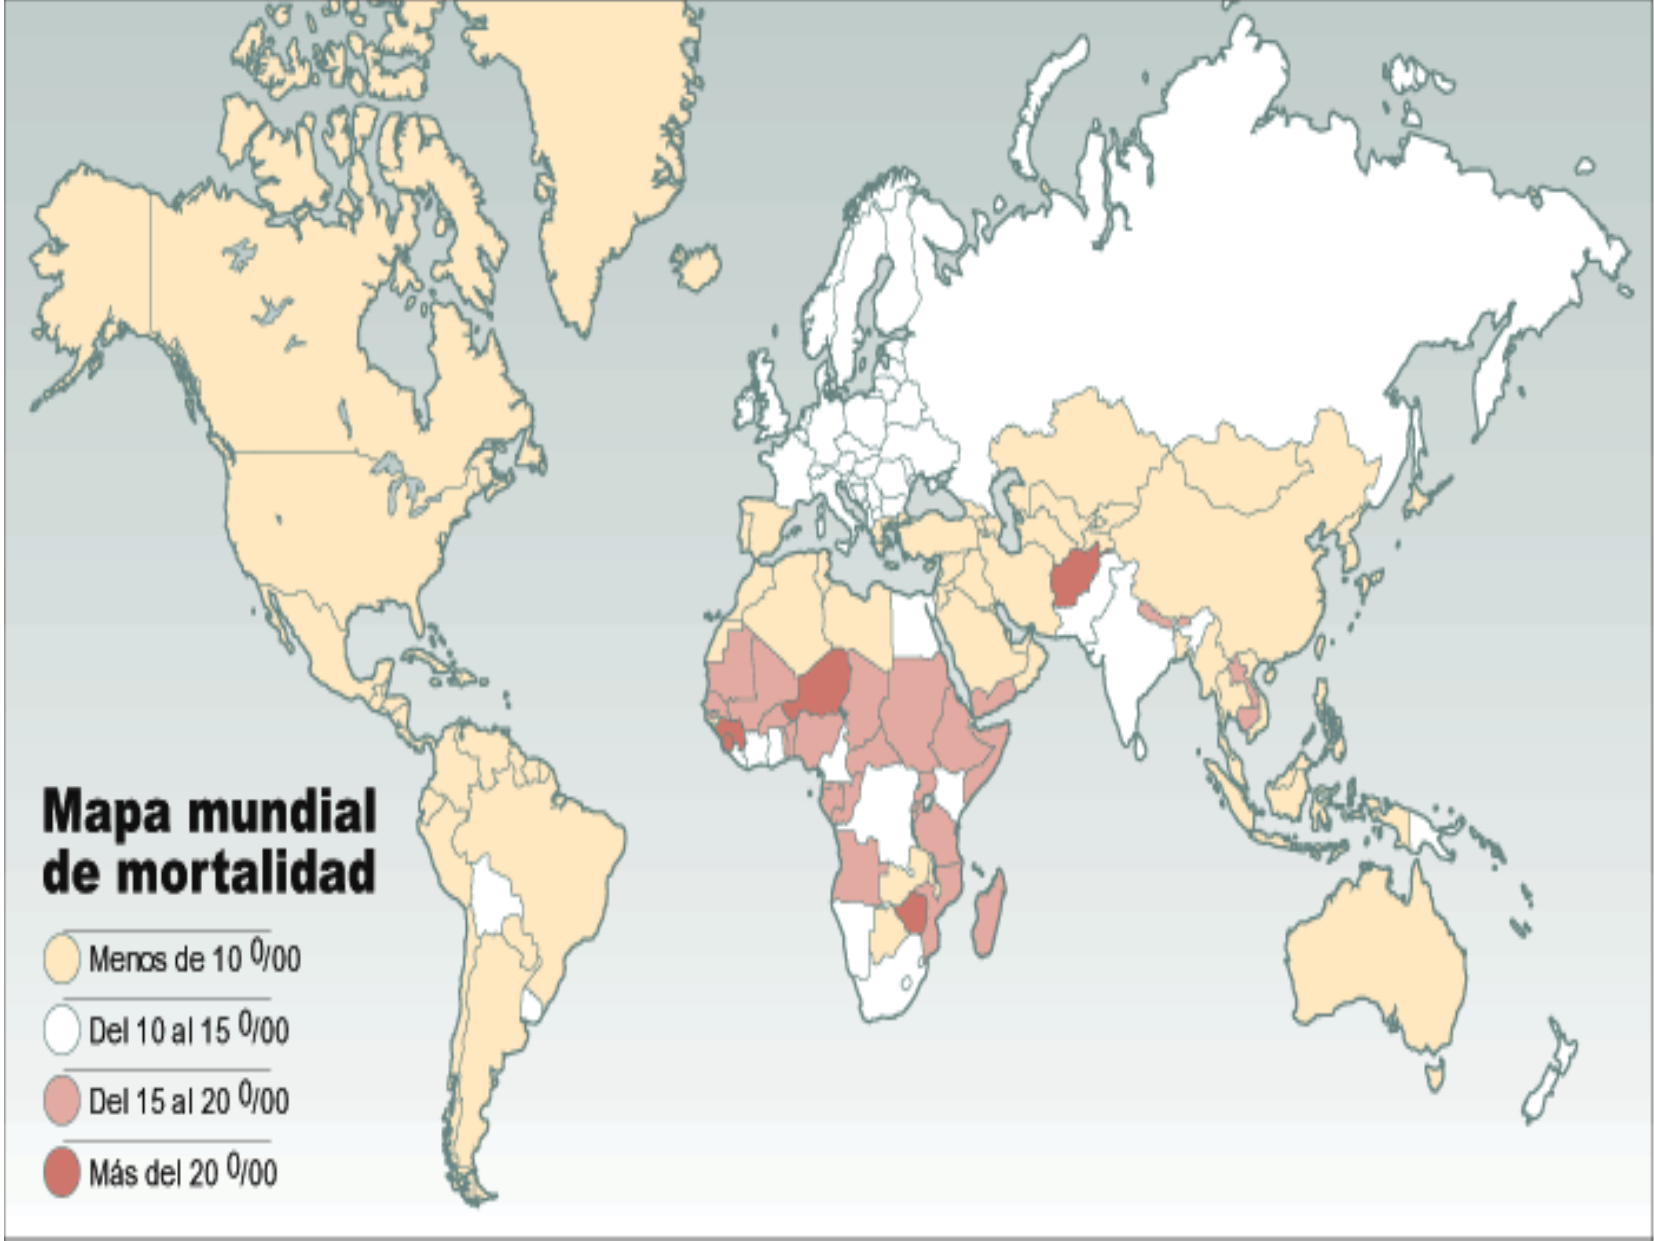

Número de personas que fallecen en un año en un lugar
Nº defunciones en un año
Población total
Fórmula
x1000
La Mortalidad
Países desarrollados
Baja
Fenómeno de la mortalidad infantil
Varía según el nivel de desarrollo
económico
Países subdesarrollados
Alta